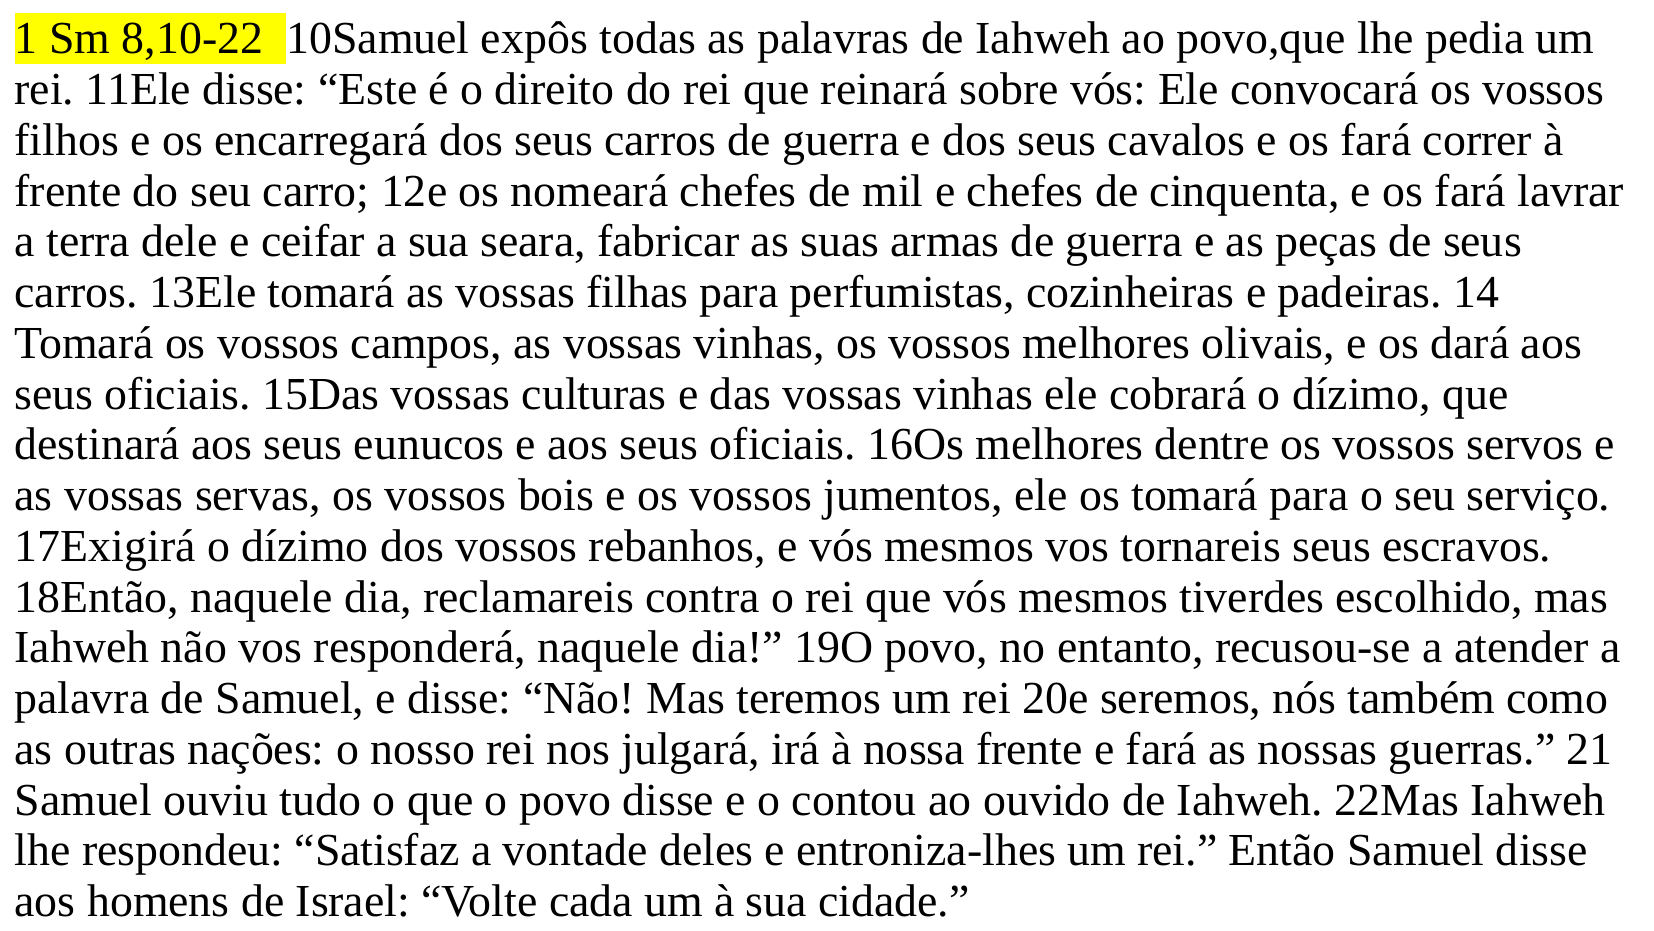

1 Sm 8,10-22 10Samuel expôs todas as palavras de Iahweh ao povo,que lhe pedia um rei. 11Ele disse: “Este é o direito do rei que reinará sobre vós: Ele convocará os vossos filhos e os encarregará dos seus carros de guerra e dos seus cavalos e os fará correr à frente do seu carro; 12e os nomeará chefes de mil e chefes de cinquenta, e os fará lavrar a terra dele e ceifar a sua seara, fabricar as suas armas de guerra e as peças de seus carros. 13Ele tomará as vossas filhas para perfumistas, cozinheiras e padeiras. 14 Tomará os vossos campos, as vossas vinhas, os vossos melhores olivais, e os dará aos seus oficiais. 15Das vossas culturas e das vossas vinhas ele cobrará o dízimo, que destinará aos seus eunucos e aos seus oficiais. 16Os melhores dentre os vossos servos e as vossas servas, os vossos bois e os vossos jumentos, ele os tomará para o seu serviço. 17Exigirá o dízimo dos vossos rebanhos, e vós mesmos vos tornareis seus escravos. 18Então, naquele dia, reclamareis contra o rei que vós mesmos tiverdes escolhido, mas Iahweh não vos responderá, naquele dia!” 19O povo, no entanto, recusou-se a atender a palavra de Samuel, e disse: “Não! Mas teremos um rei 20e seremos, nós também como as outras nações: o nosso rei nos julgará, irá à nossa frente e fará as nossas guerras.” 21 Samuel ouviu tudo o que o povo disse e o contou ao ouvido de Iahweh. 22Mas Iahweh lhe respondeu: “Satisfaz a vontade deles e entroniza-lhes um rei.” Então Samuel disse aos homens de Israel: “Volte cada um à sua cidade.”